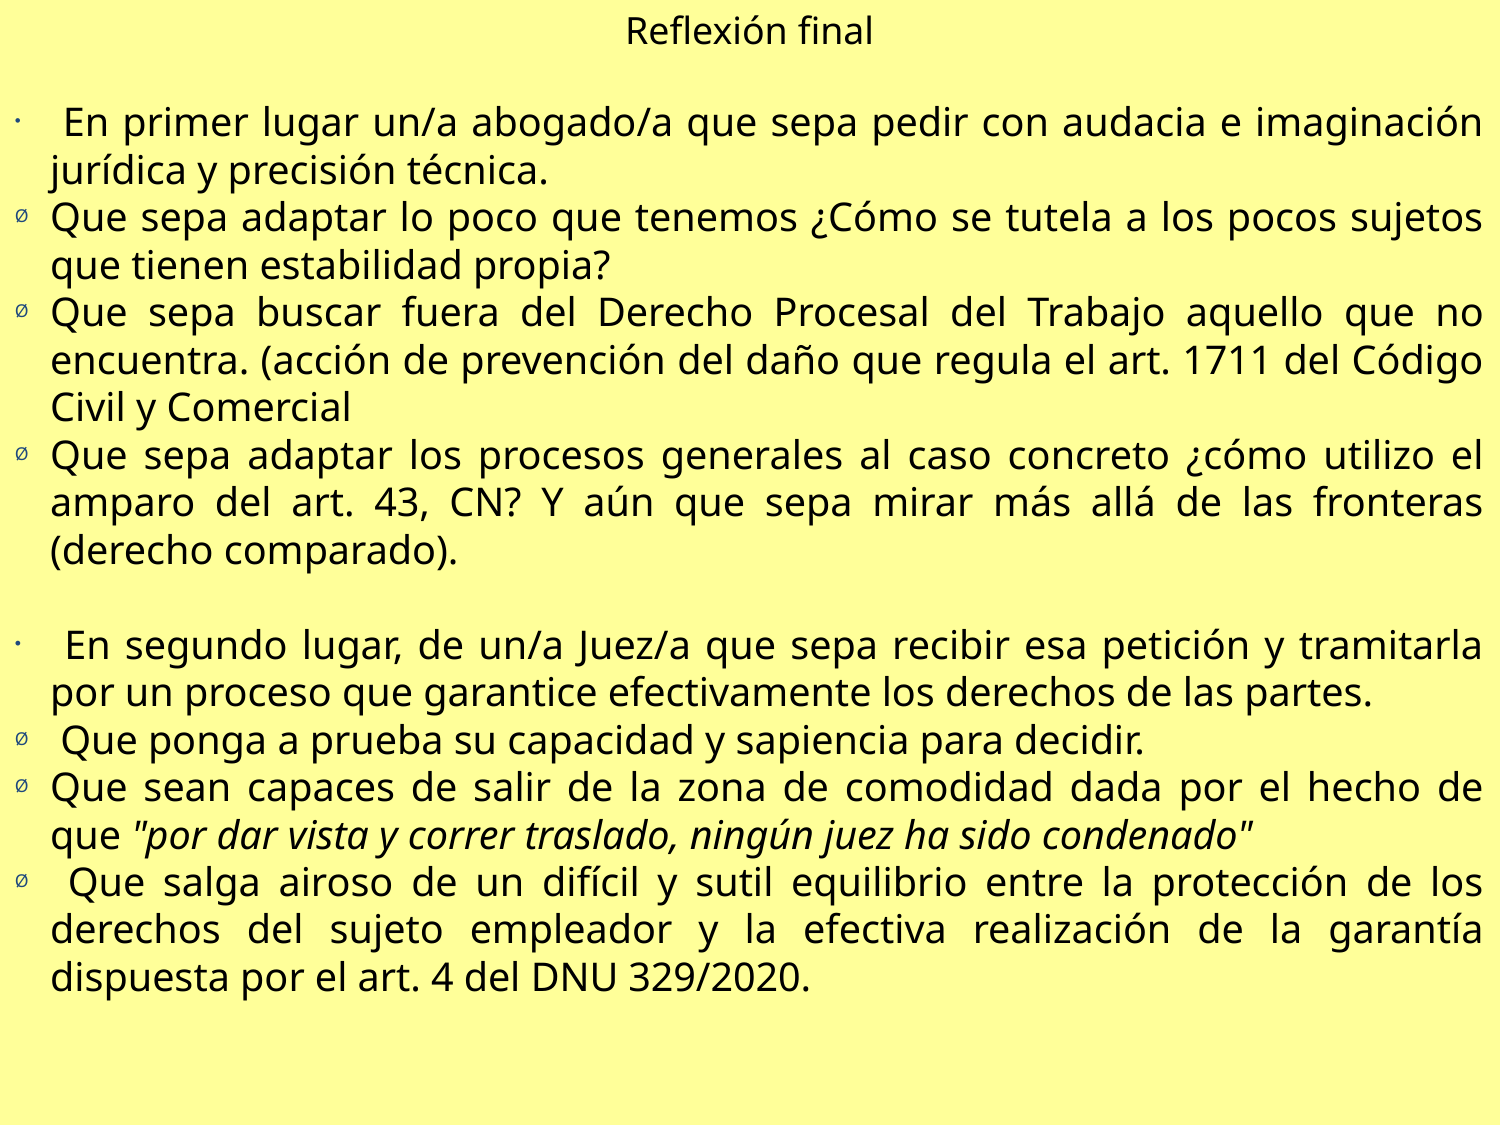

Reflexión final
 En primer lugar un/a abogado/a que sepa pedir con audacia e imaginación jurídica y precisión técnica.
Que sepa adaptar lo poco que tenemos ¿Cómo se tutela a los pocos sujetos que tienen estabilidad propia?
Que sepa buscar fuera del Derecho Procesal del Trabajo aquello que no encuentra. (acción de prevención del daño que regula el art. 1711 del Código Civil y Comercial
Que sepa adaptar los procesos generales al caso concreto ¿cómo utilizo el amparo del art. 43, CN? Y aún que sepa mirar más allá de las fronteras (derecho comparado).
 En segundo lugar, de un/a Juez/a que sepa recibir esa petición y tramitarla por un proceso que garantice efectivamente los derechos de las partes.
 Que ponga a prueba su capacidad y sapiencia para decidir.
Que sean capaces de salir de la zona de comodidad dada por el hecho de que "por dar vista y correr traslado, ningún juez ha sido condenado"
 Que salga airoso de un difícil y sutil equilibrio entre la protección de los derechos del sujeto empleador y la efectiva realización de la garantía dispuesta por el art. 4 del DNU 329/2020.